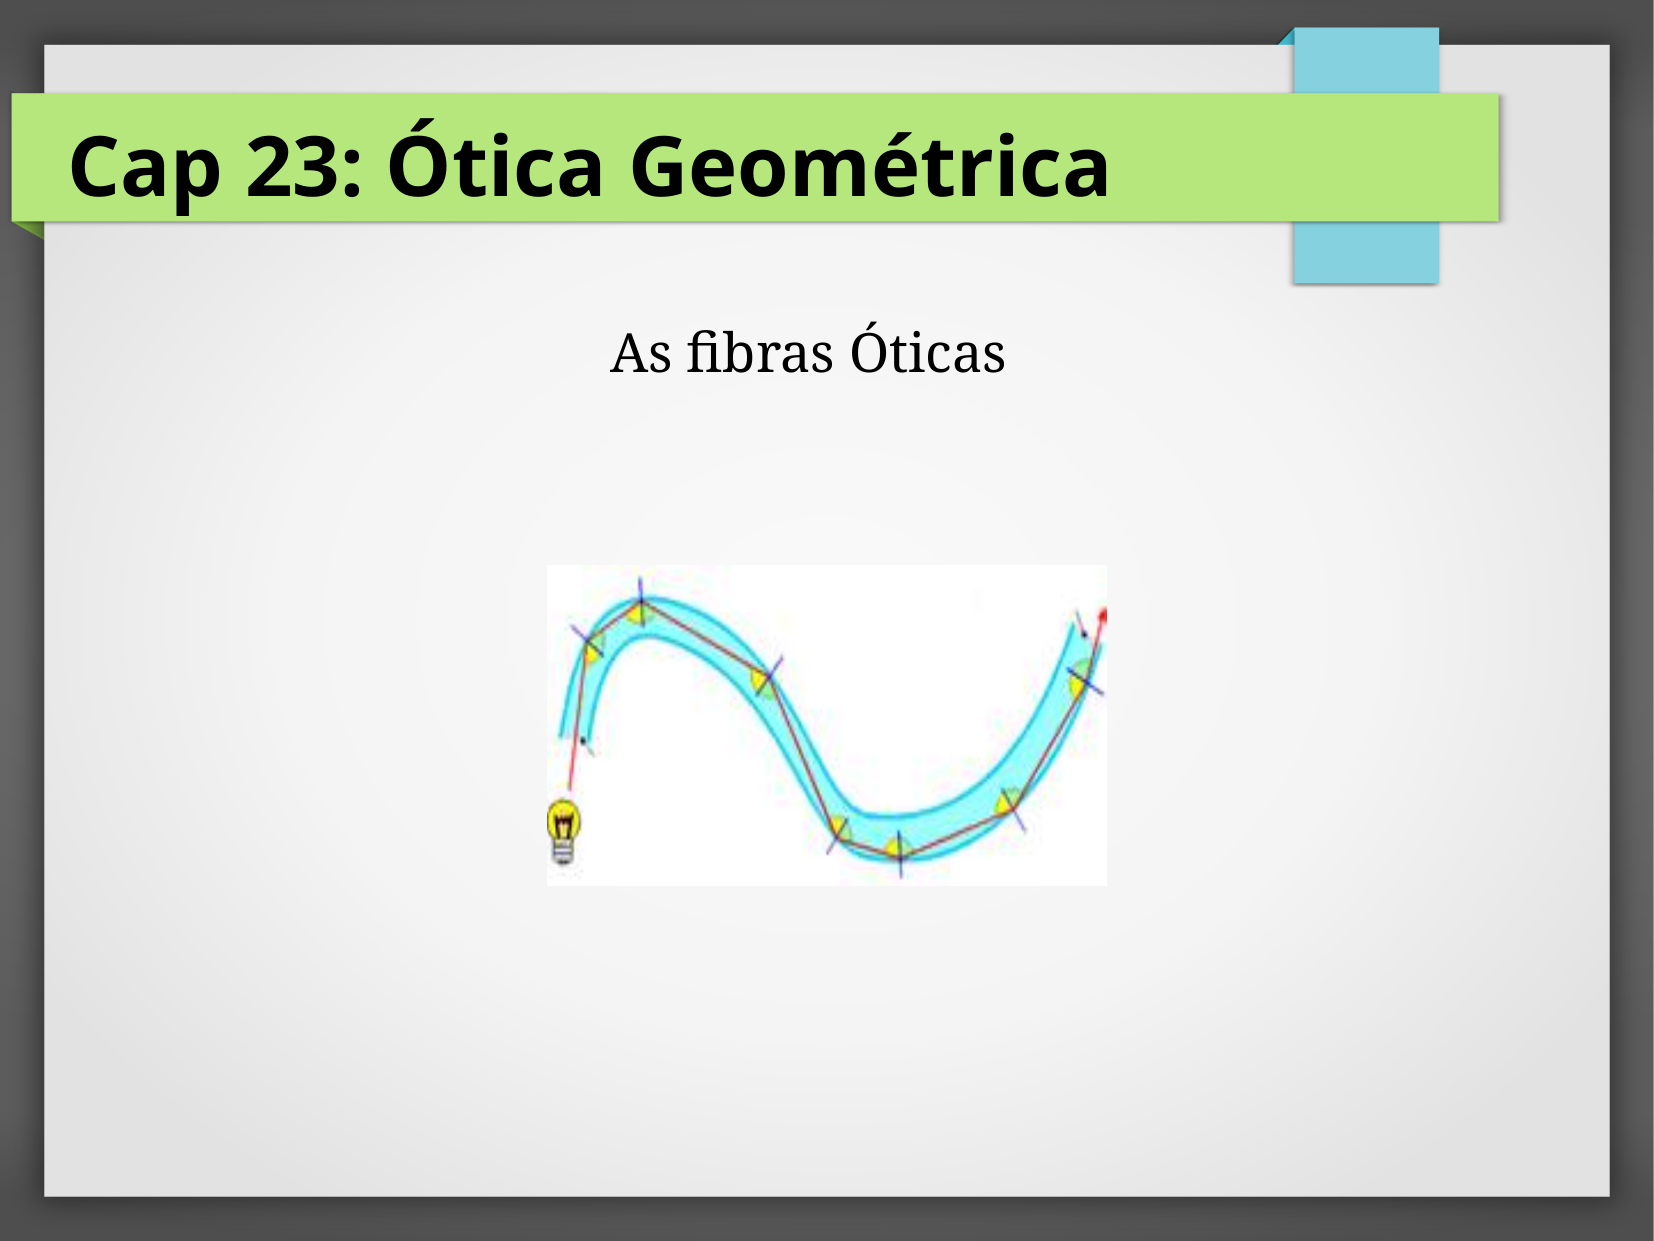

Cap 23: Ótica Geométrica
As fibras Óticas